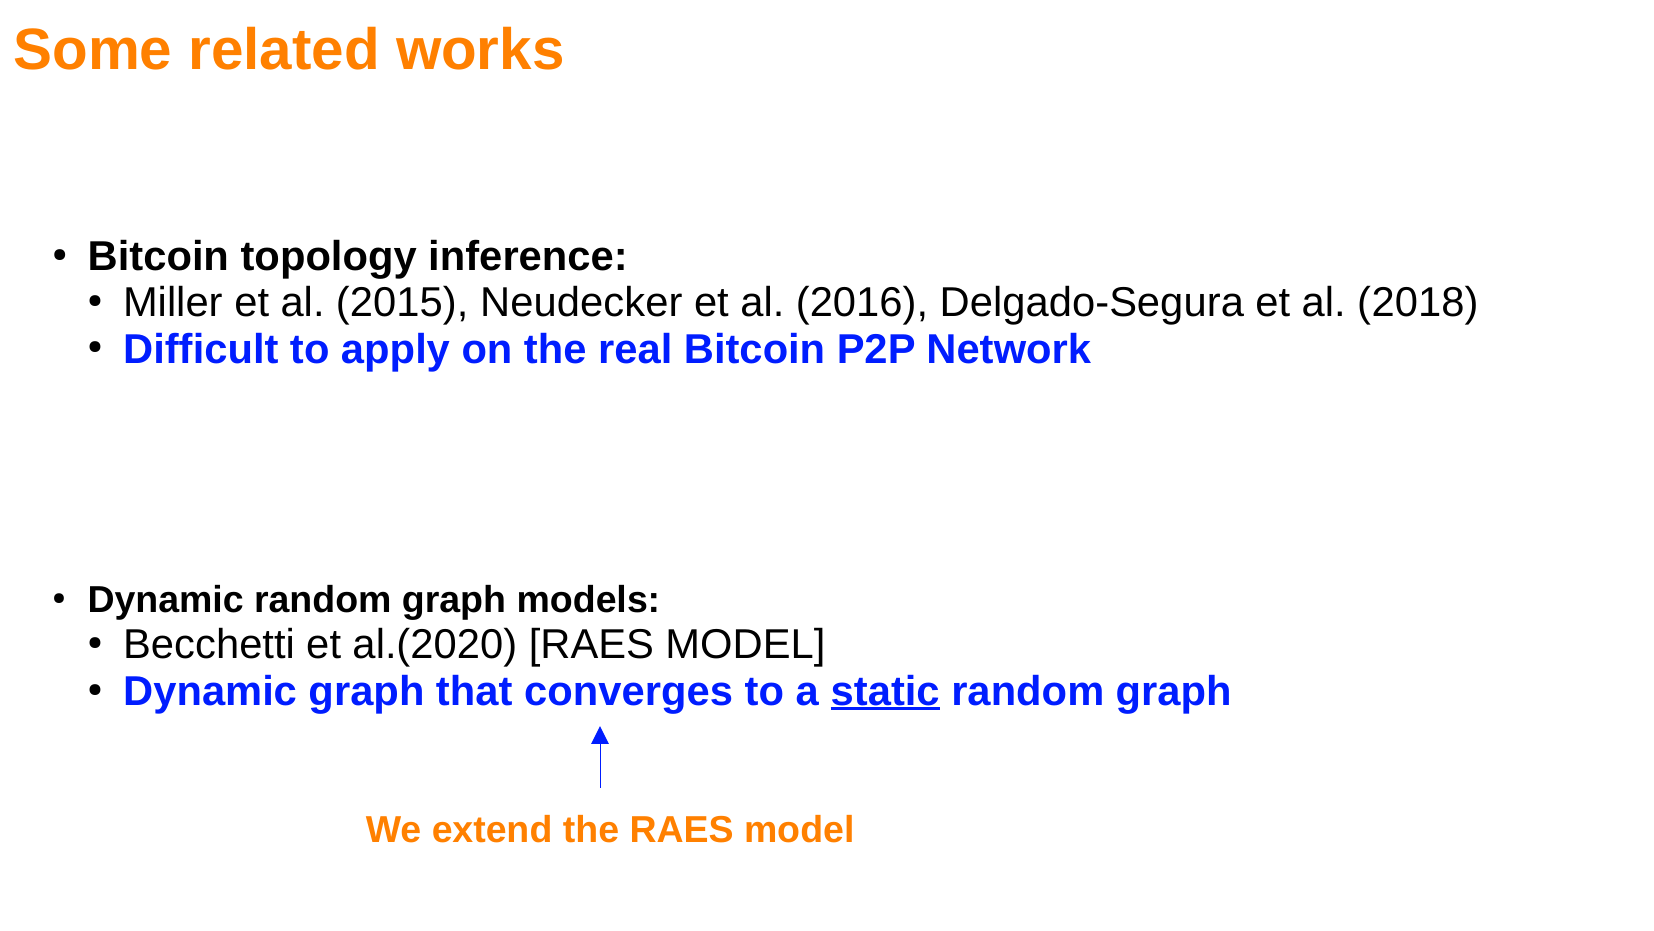

# Some related works
Bitcoin topology inference:
Miller et al. (2015), Neudecker et al. (2016), Delgado-Segura et al. (2018)
Difficult to apply on the real Bitcoin P2P Network
Dynamic random graph models:
Becchetti et al.(2020) [RAES MODEL]
Dynamic graph that converges to a static random graph
We extend the RAES model